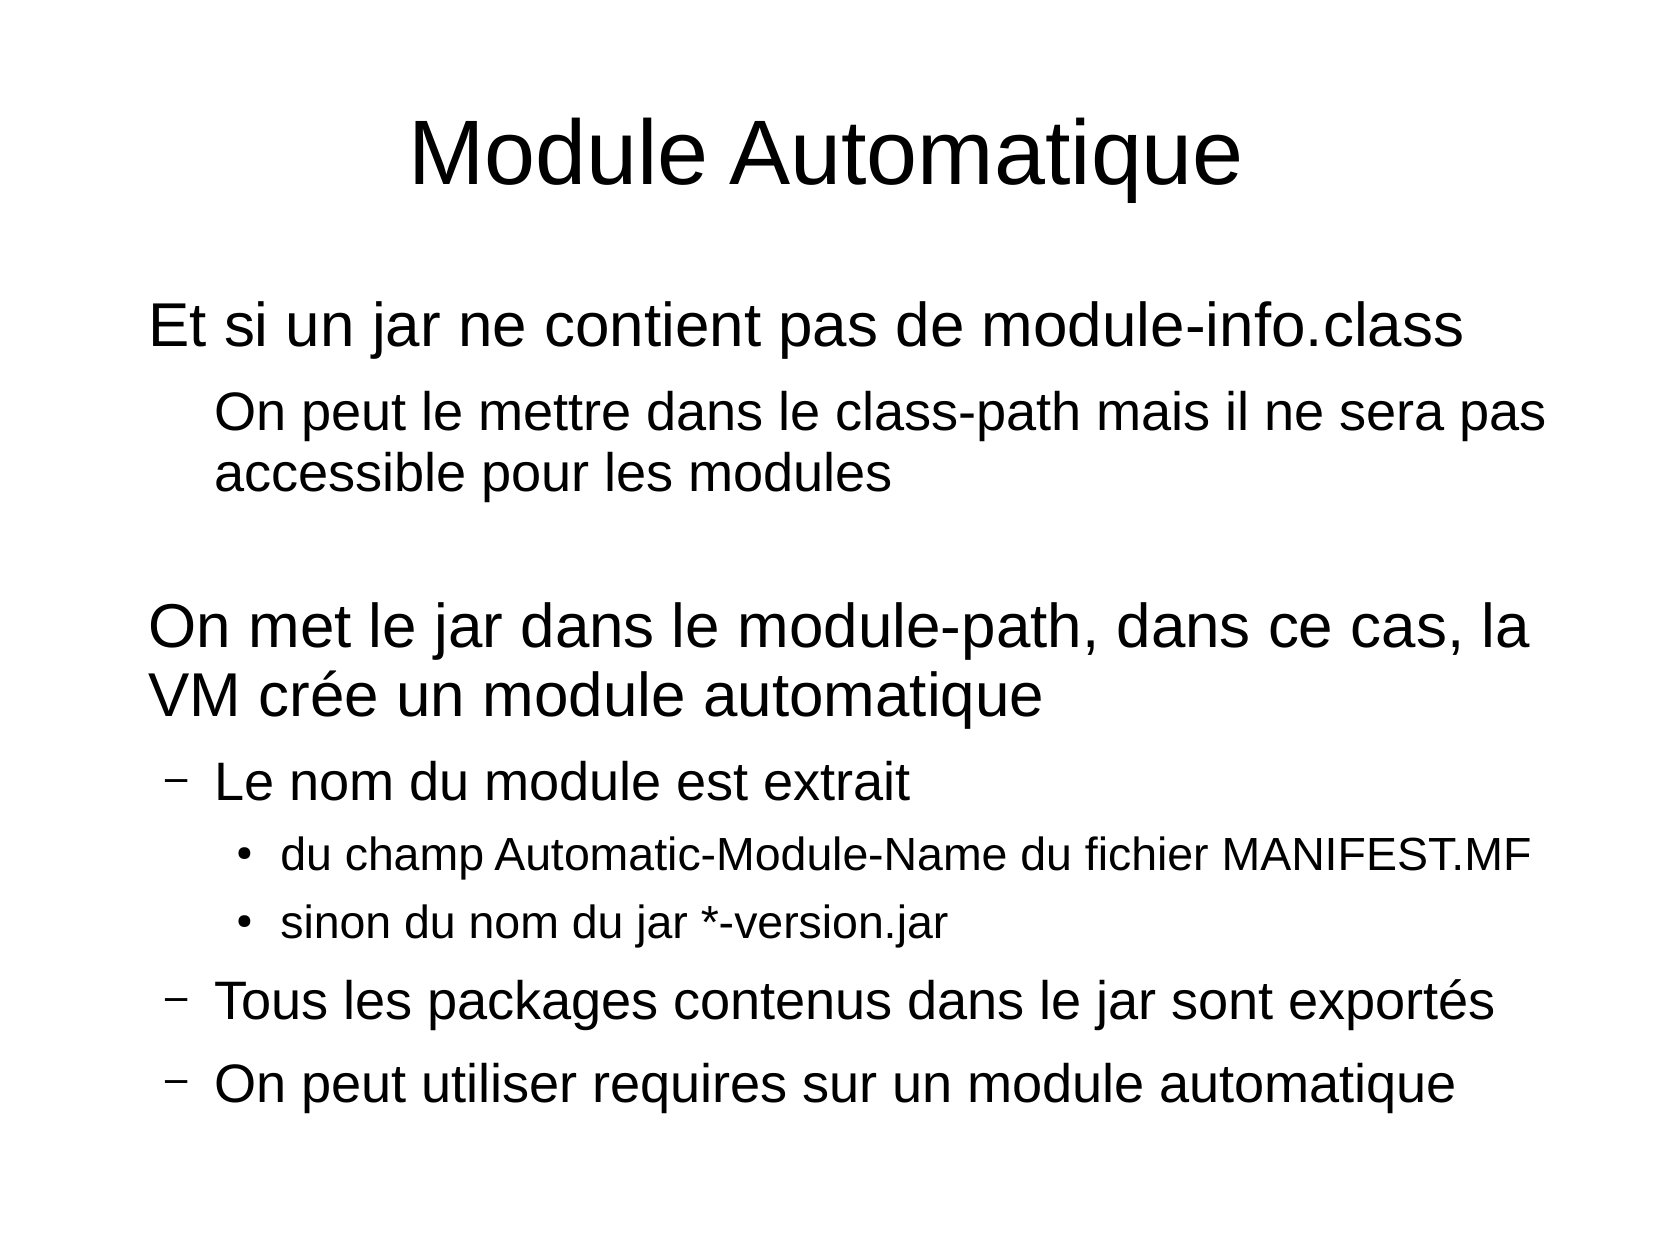

# Module Automatique
Et si un jar ne contient pas de module-info.class
On peut le mettre dans le class-path mais il ne sera pas accessible pour les modules
On met le jar dans le module-path, dans ce cas, la VM crée un module automatique
Le nom du module est extrait
du champ Automatic-Module-Name du fichier MANIFEST.MF
sinon du nom du jar *-version.jar
Tous les packages contenus dans le jar sont exportés
On peut utiliser requires sur un module automatique